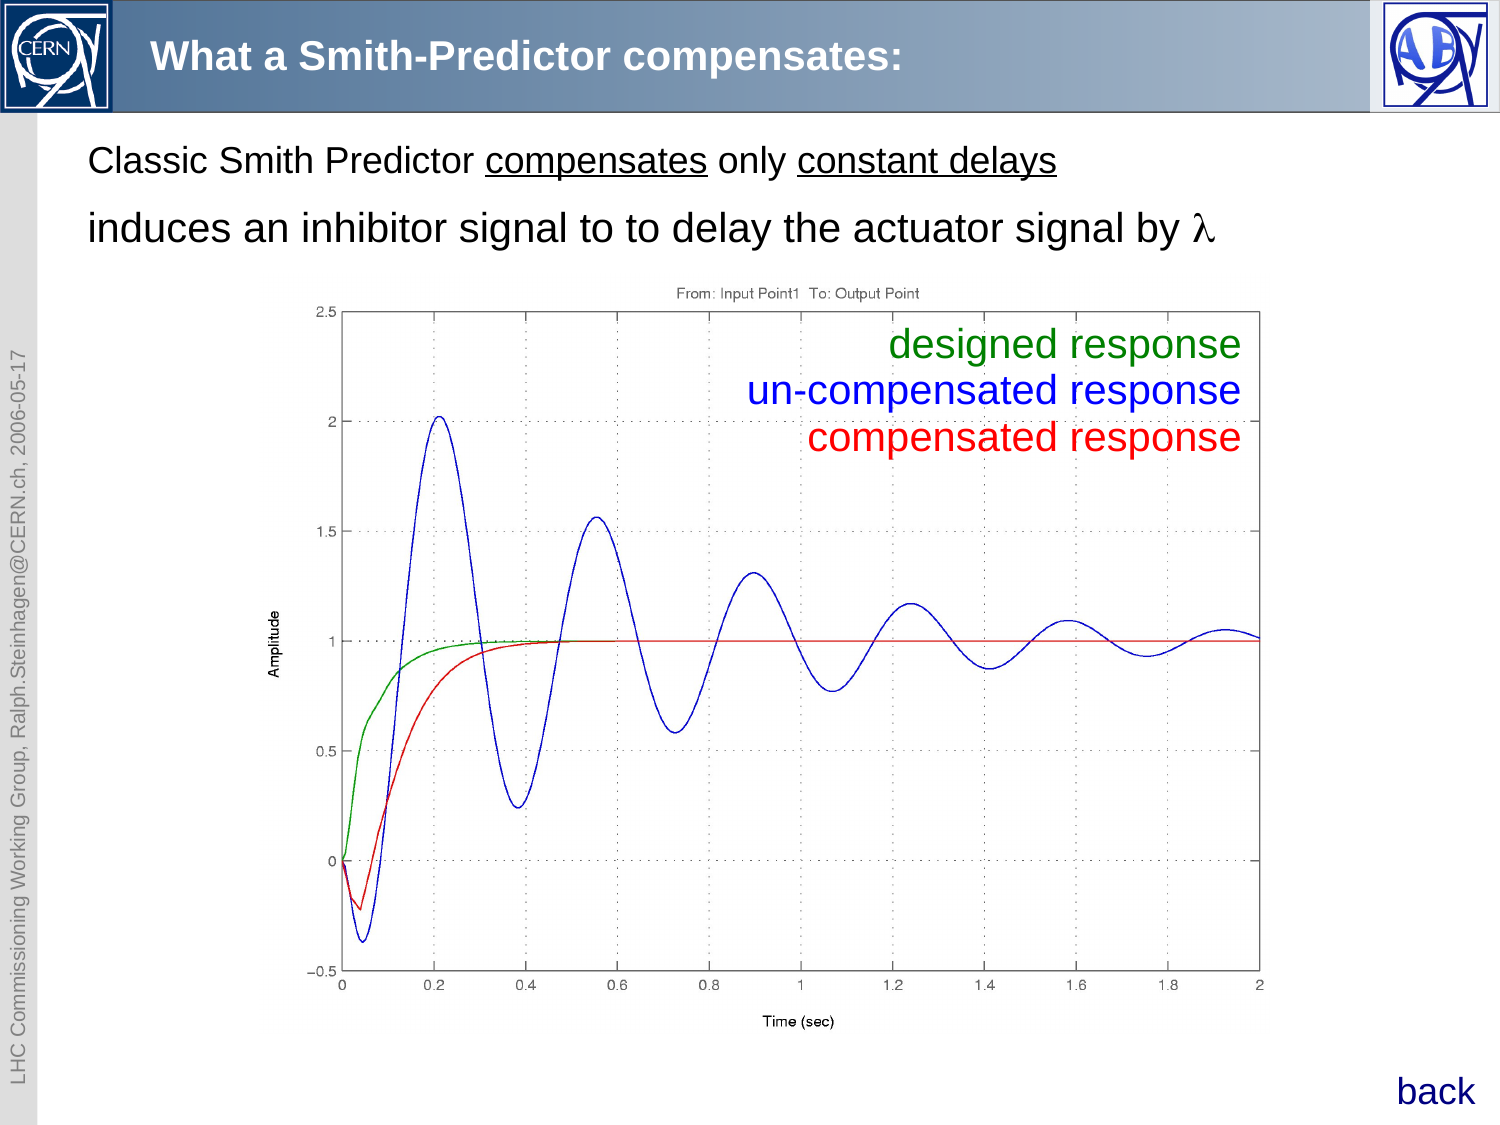

# What a Smith-Predictor compensates:
Classic Smith Predictor compensates only constant delays
induces an inhibitor signal to to delay the actuator signal by l
designed response
un-compensated response
compensated response
back